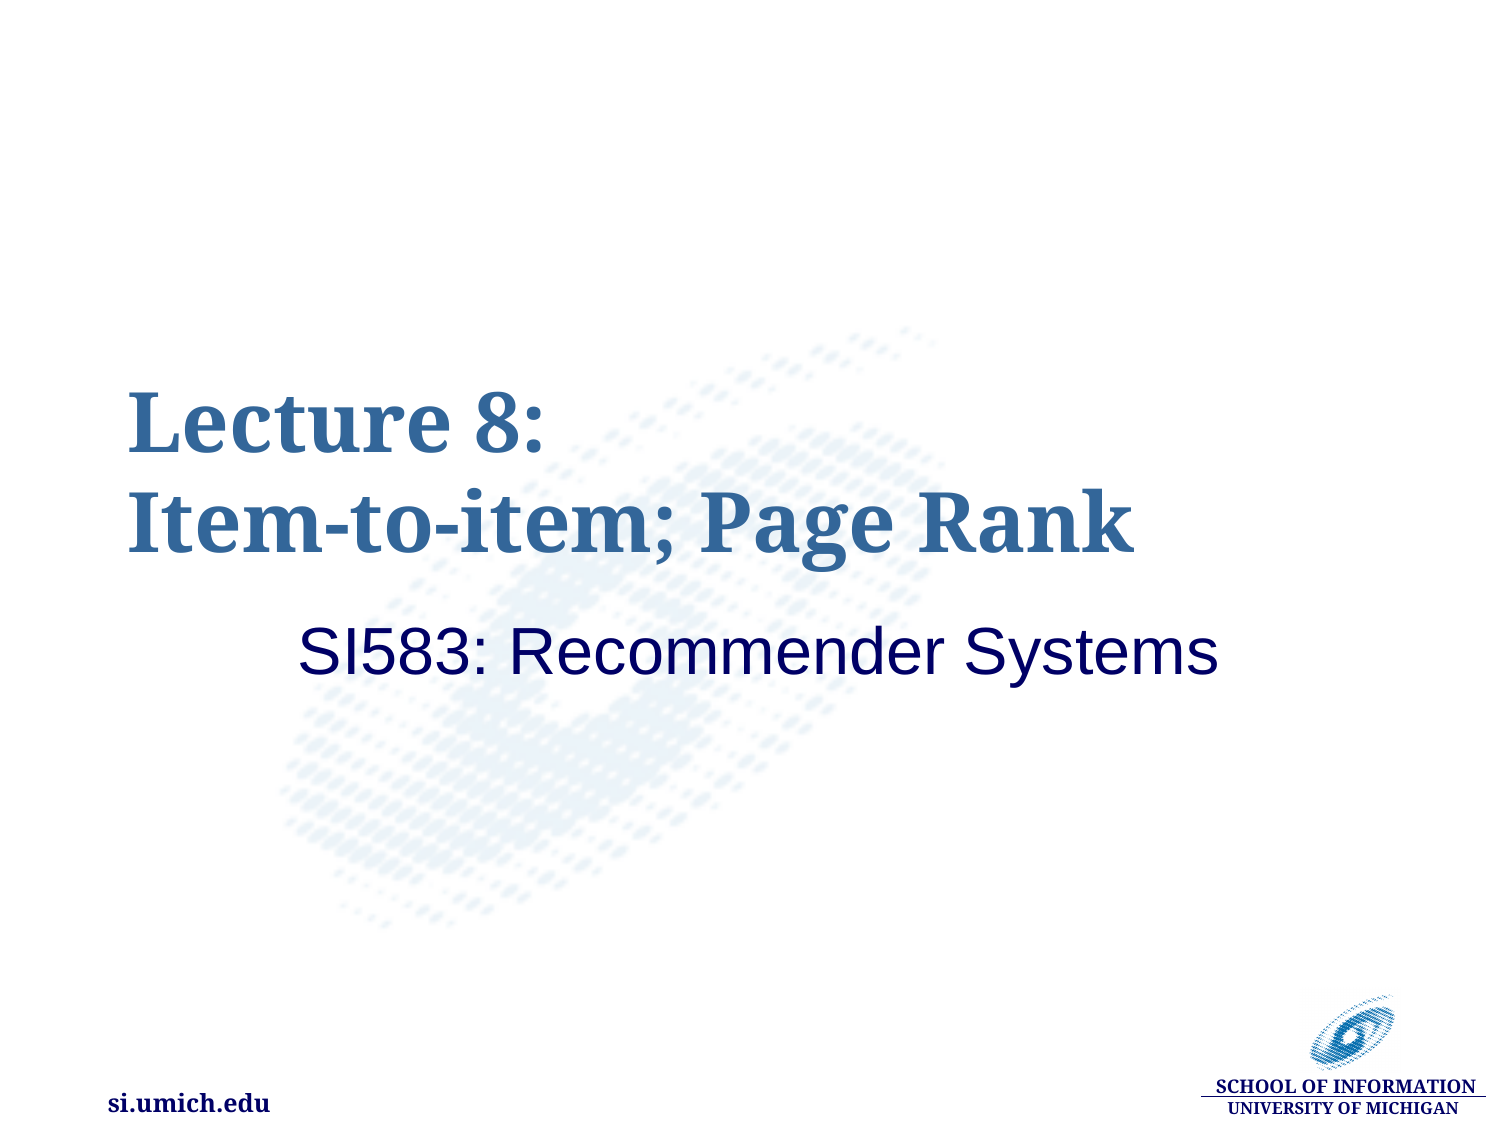

# Lecture 8: Item-to-item; Page Rank
 SI583: Recommender Systems